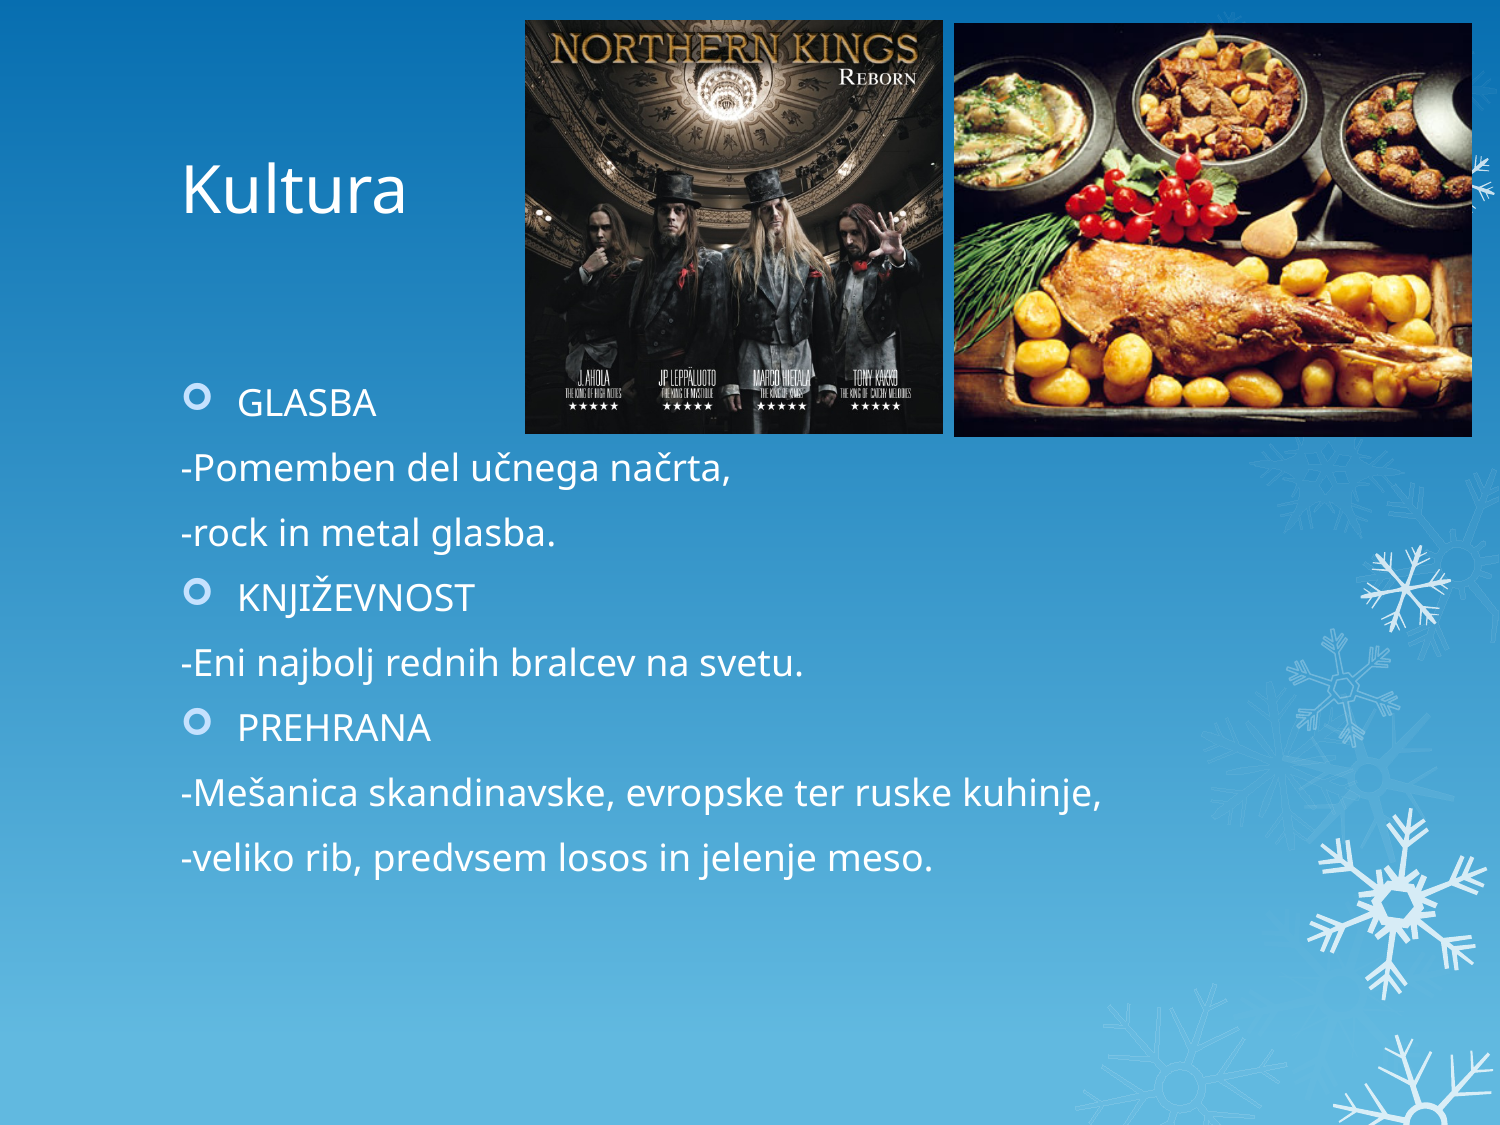

# Kultura
GLASBA
-Pomemben del učnega načrta,
-rock in metal glasba.
KNJIŽEVNOST
-Eni najbolj rednih bralcev na svetu.
PREHRANA
-Mešanica skandinavske, evropske ter ruske kuhinje,
-veliko rib, predvsem losos in jelenje meso.